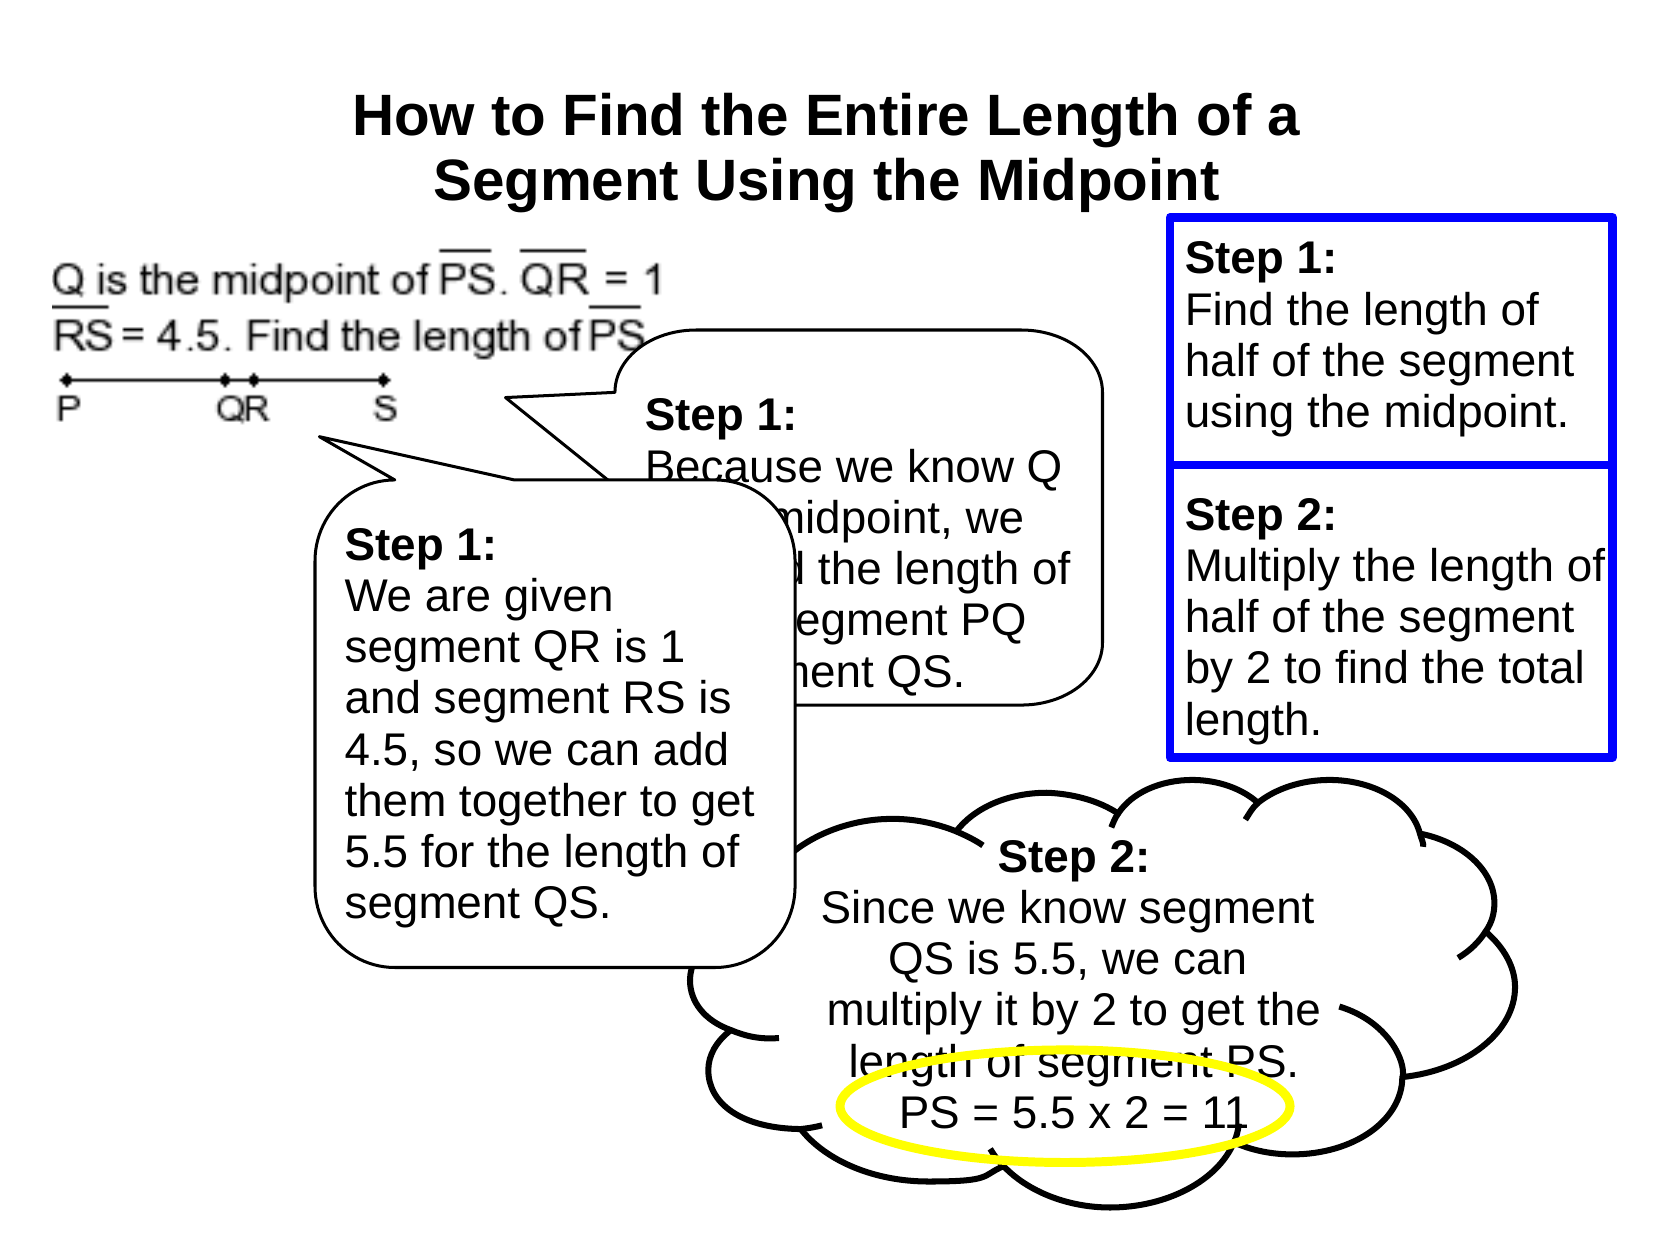

How to Find the Entire Length of a Segment Using the Midpoint
Step 1:
Find the length of half of the segment using the midpoint.
Step 2:
Multiply the length of half of the segment by 2 to find the total length.
Step 1:
Because we know Q is the midpoint, we can find the length of either segment PQ or segment QS.
Step 1:
We are given segment QR is 1 and segment RS is 4.5, so we can add them together to get 5.5 for the length of segment QS.
Step 2:
Since we know segment
QS is 5.5, we can
multiply it by 2 to get the
length of segment PS.
PS = 5.5 x 2 = 11